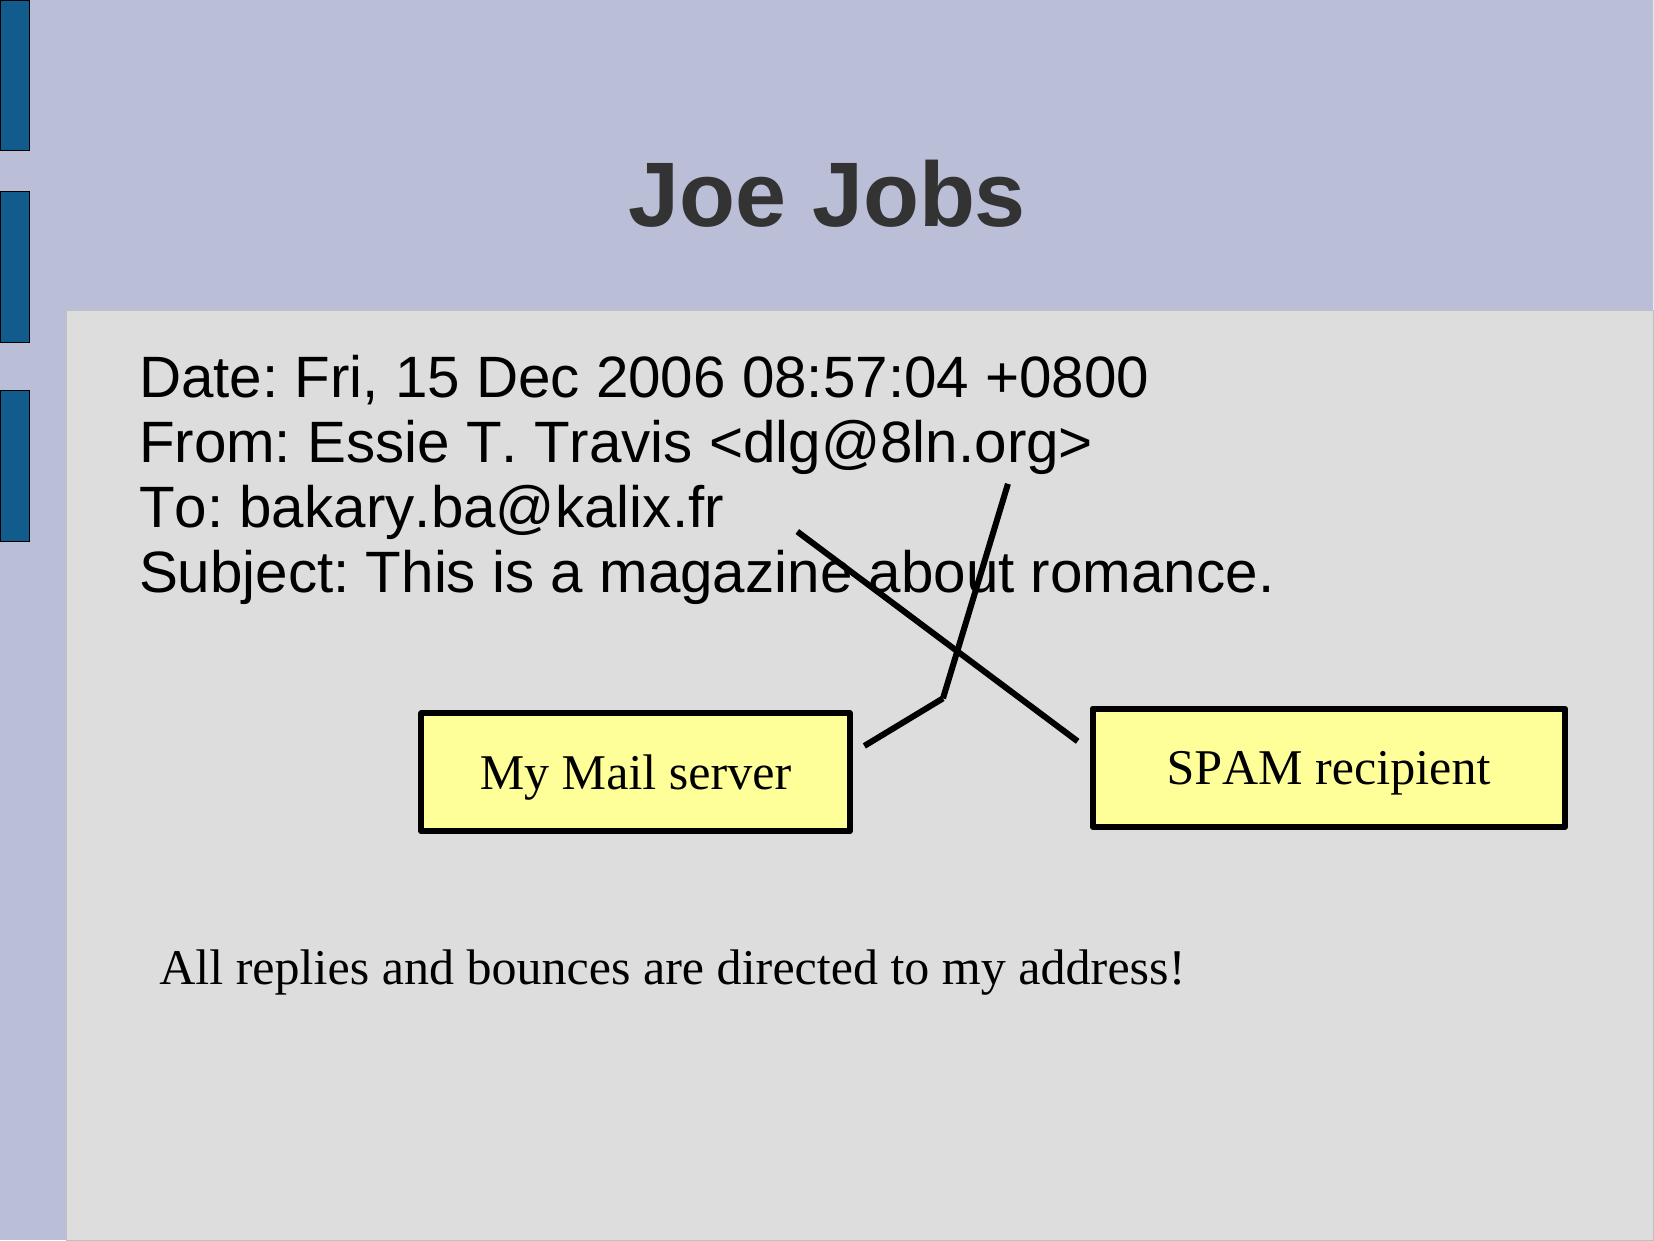

# Joe Jobs
Date: Fri, 15 Dec 2006 08:57:04 +0800
From: Essie T. Travis <dlg@8ln.org>
To: bakary.ba@kalix.fr
Subject: This is a magazine about romance.
SPAM recipient
My Mail server
All replies and bounces are directed to my address!